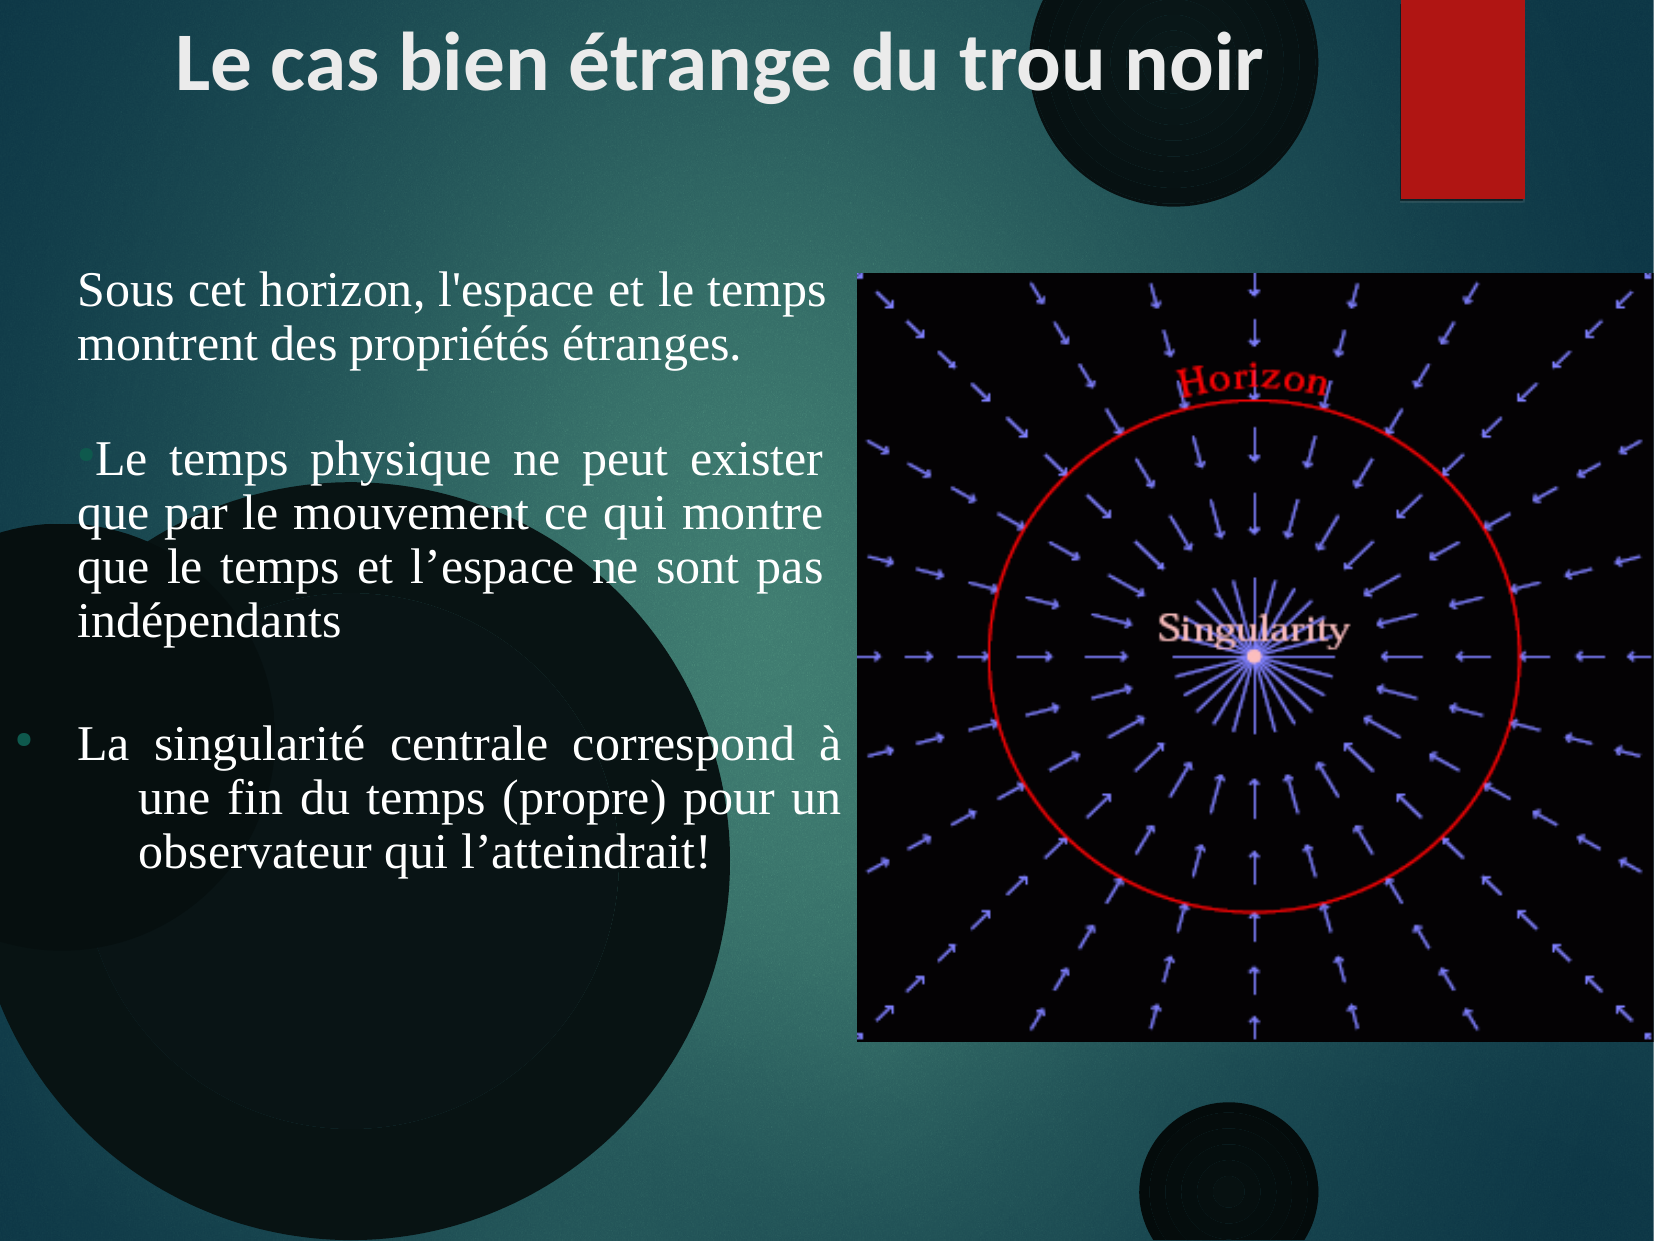

# Le cas bien étrange du trou noir
Sous cet horizon, l'espace et le temps montrent des propriétés étranges.
Le temps physique ne peut exister que par le mouvement ce qui montre que le temps et l’espace ne sont pas indépendants
La singularité centrale correspond à une fin du temps (propre) pour un observateur qui l’atteindrait!